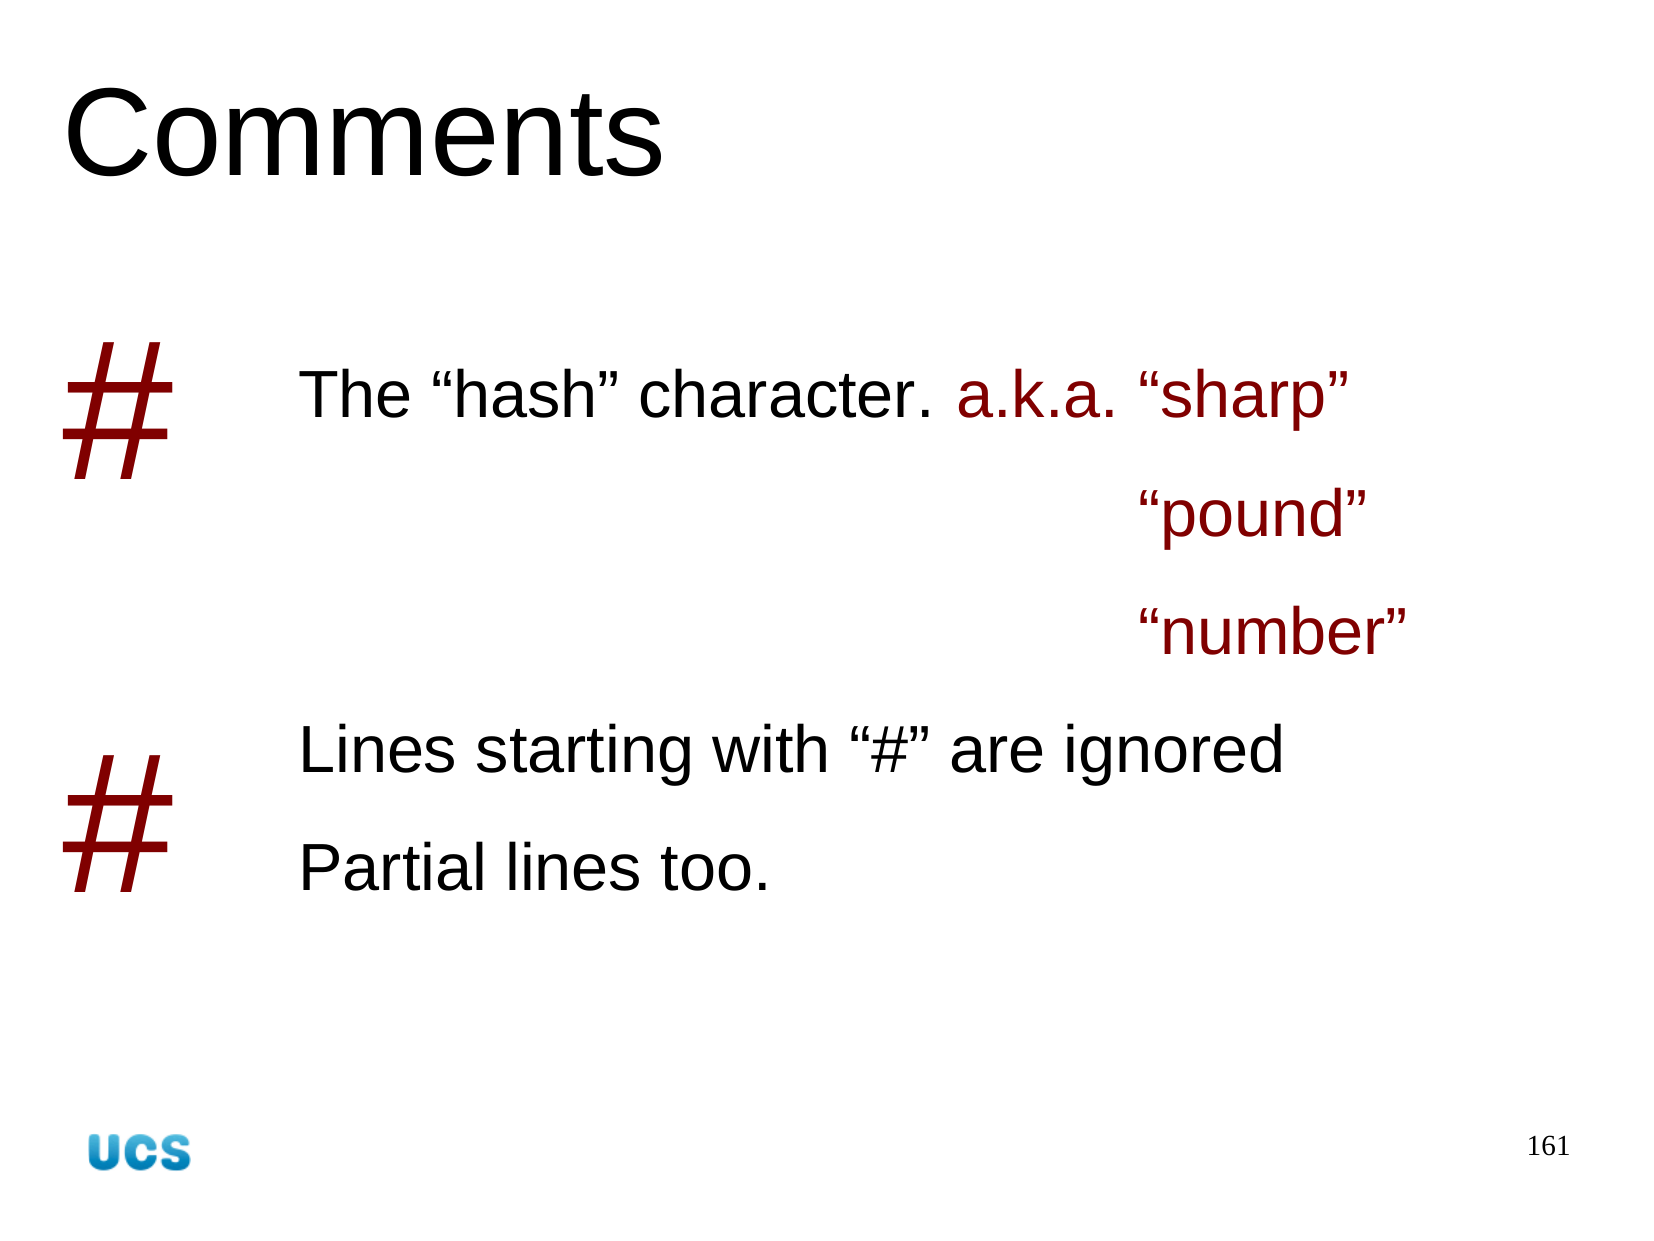

Comments
#
The “hash” character.
a.k.a.
“sharp”
“pound”
“number”
#
Lines starting with “#” are ignored
Partial lines too.
161